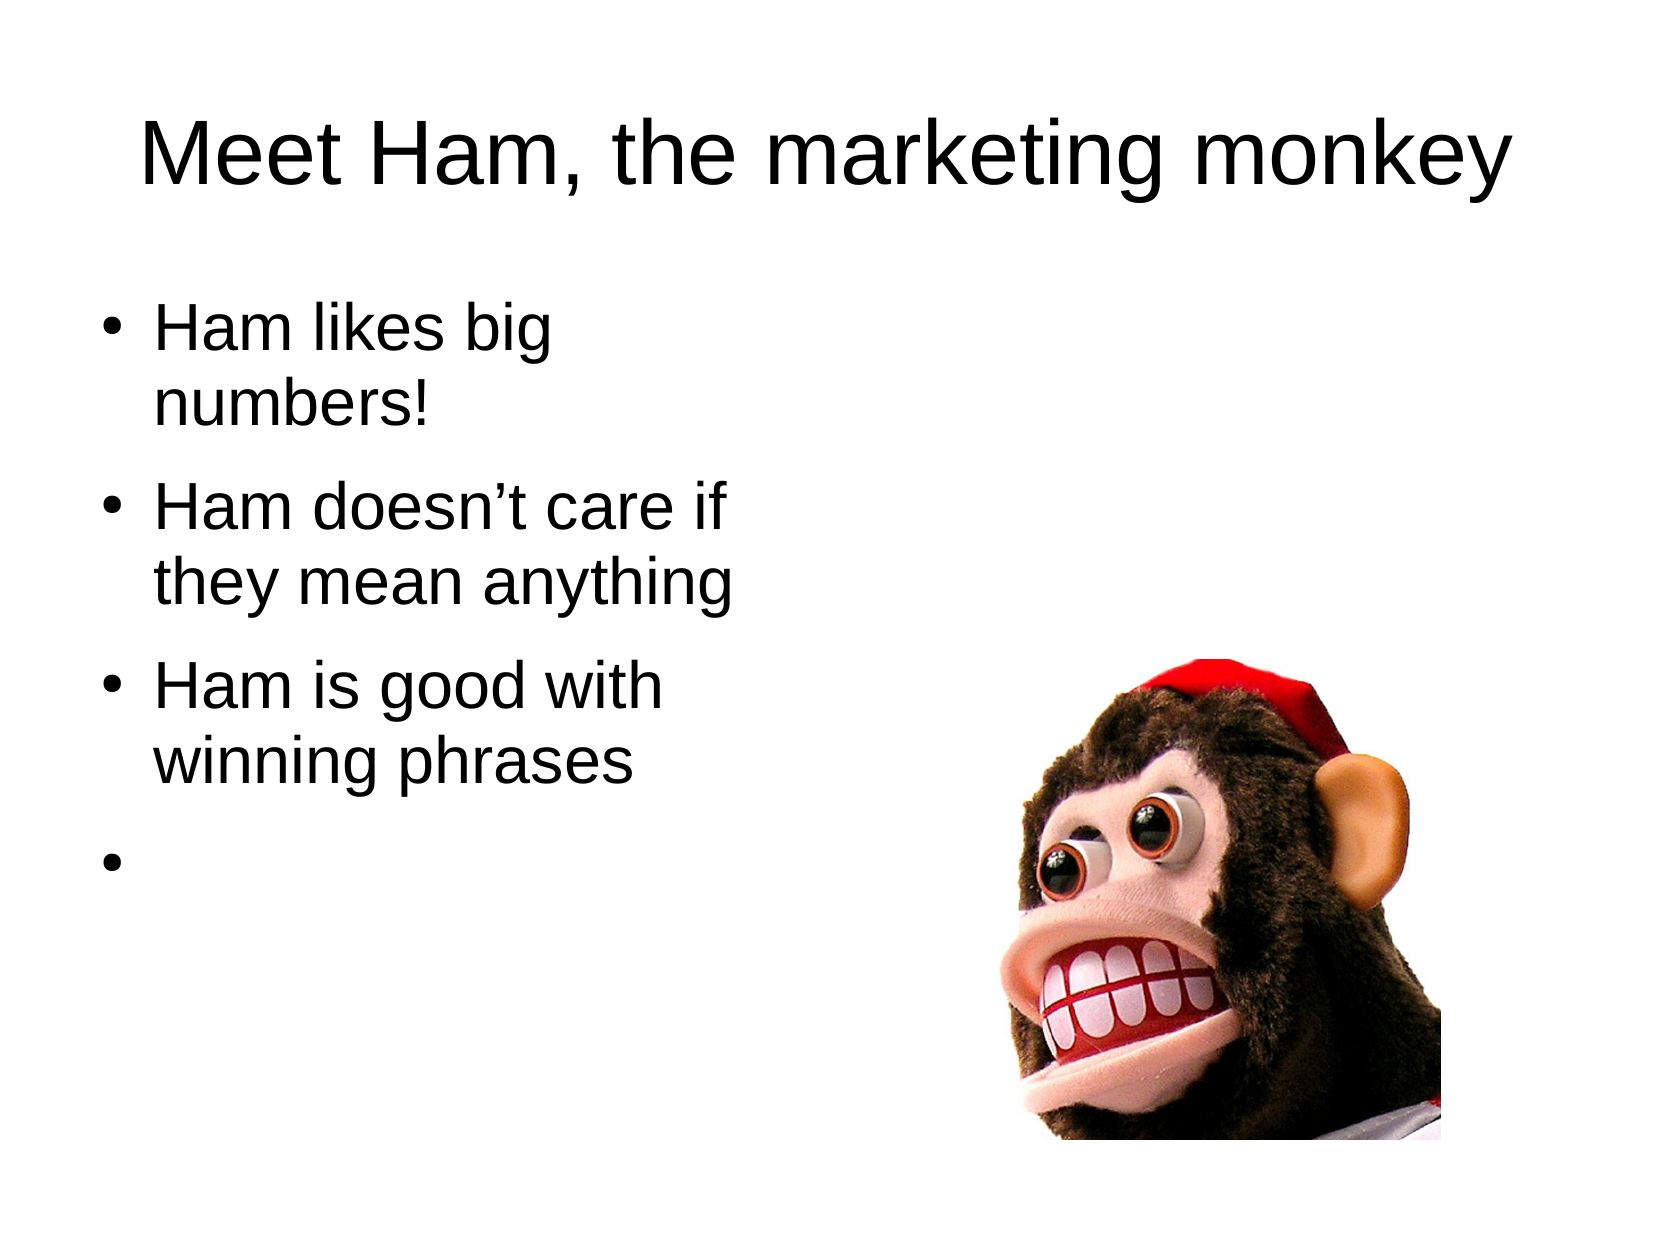

# Meet Ham, the marketing monkey
Ham likes big numbers!
Ham doesn’t care if they mean anything
Ham is good with winning phrases